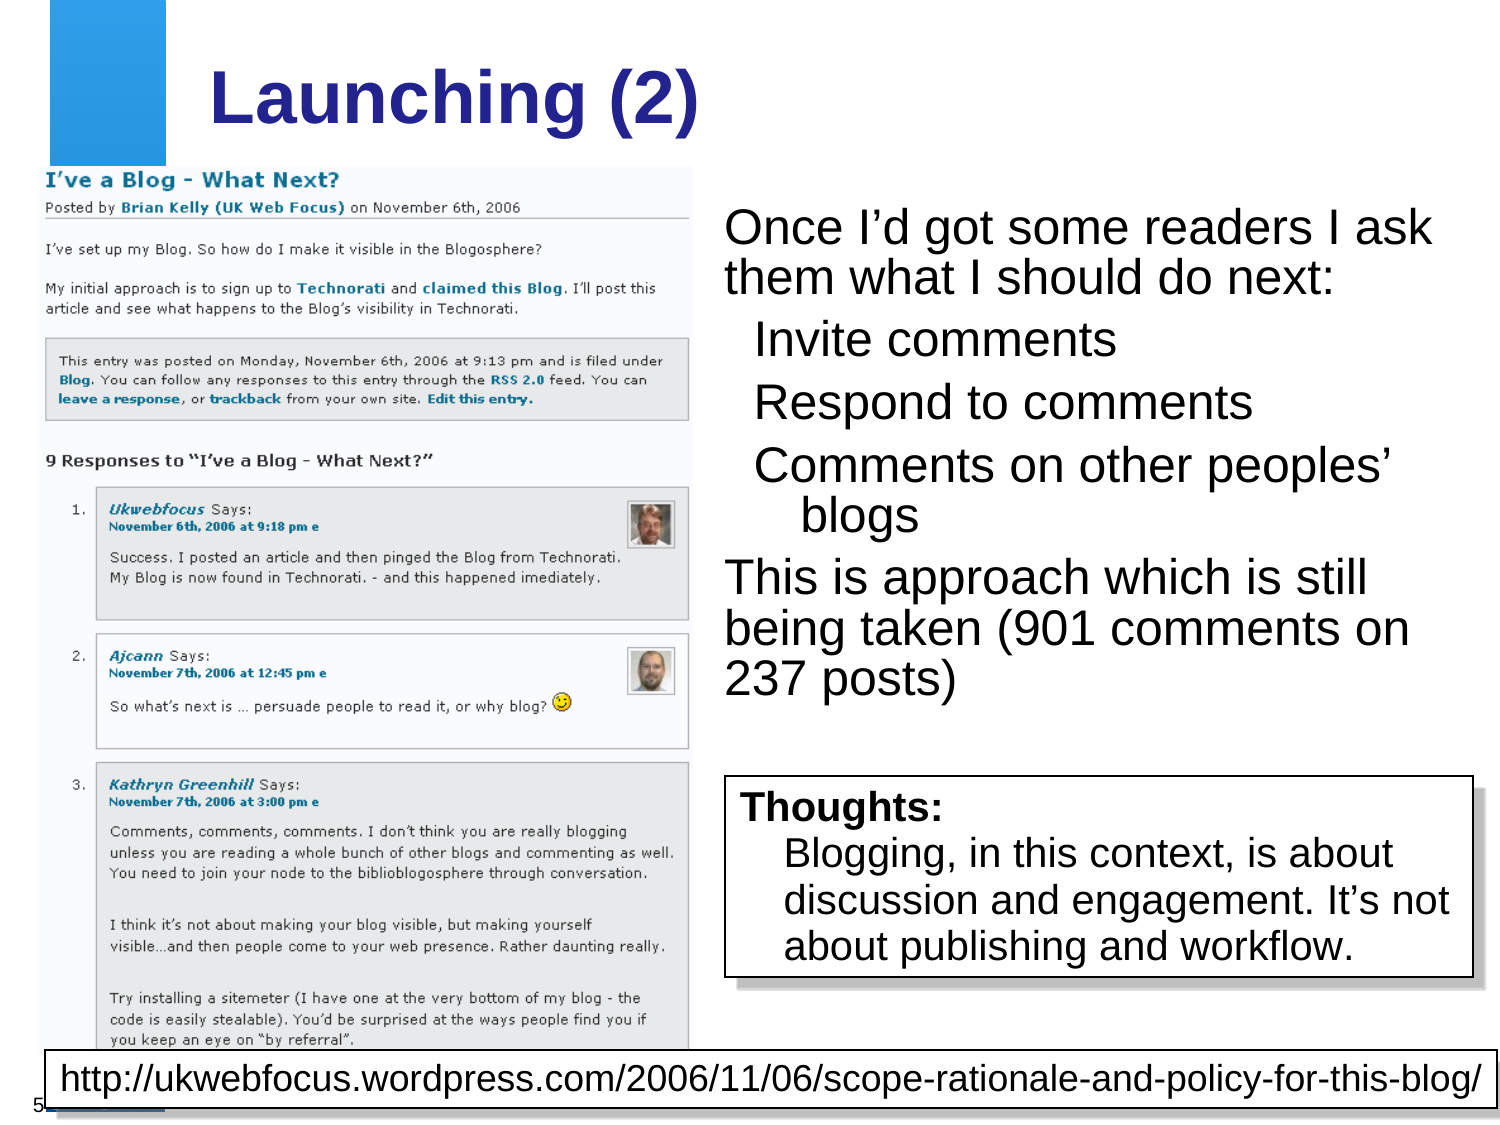

# Launching (2)
Once I’d got some readers I ask them what I should do next:
Invite comments
Respond to comments
Comments on other peoples’ blogs
This is approach which is still being taken (901 comments on 237 posts)
Thoughts:
Blogging, in this context, is about discussion and engagement. It’s not about publishing and workflow.
http://ukwebfocus.wordpress.com/2006/11/06/scope-rationale-and-policy-for-this-blog/
5